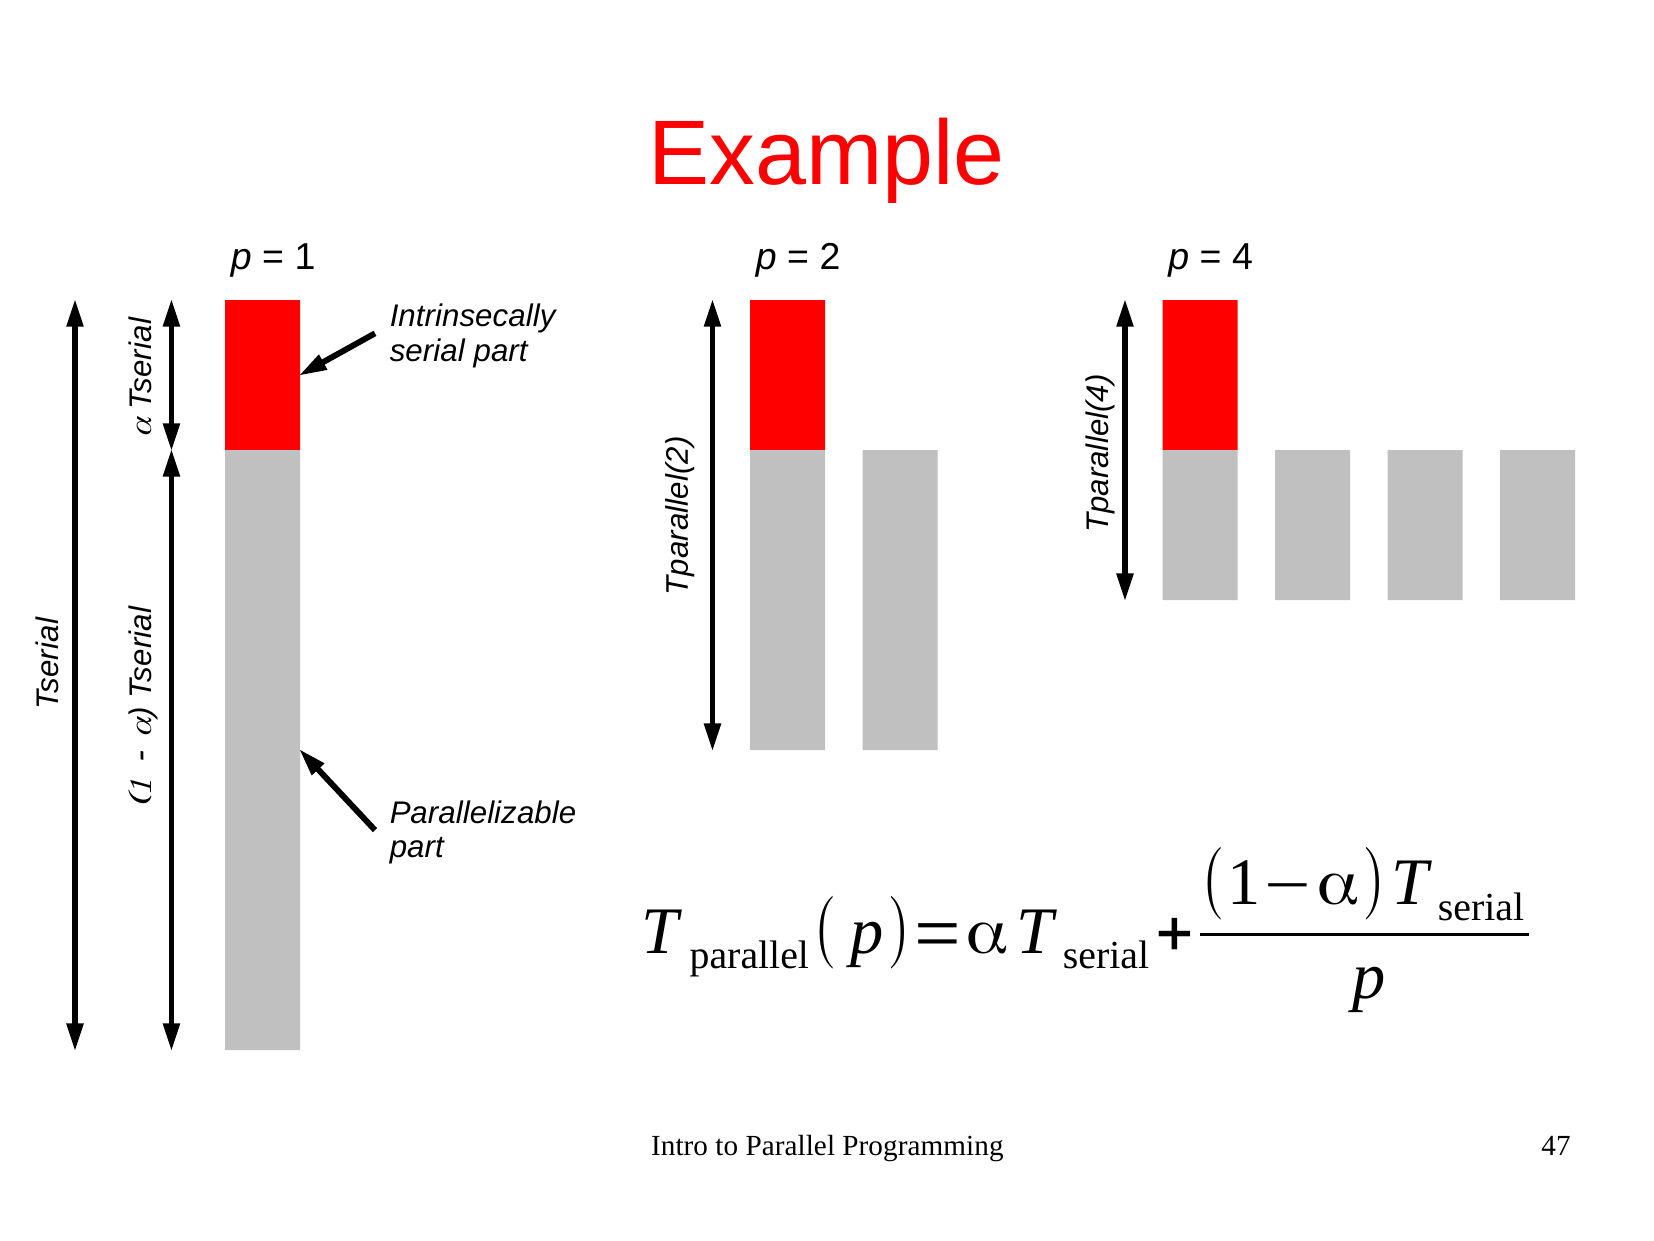

# Example
p = 1
p = 2
p = 4
Intrinsecally serial part
 Tserial
Tparallel(4)
Tparallel(2)
Tserial
(1 - ) Tserial
Parallelizable part
Intro to Parallel Programming
47